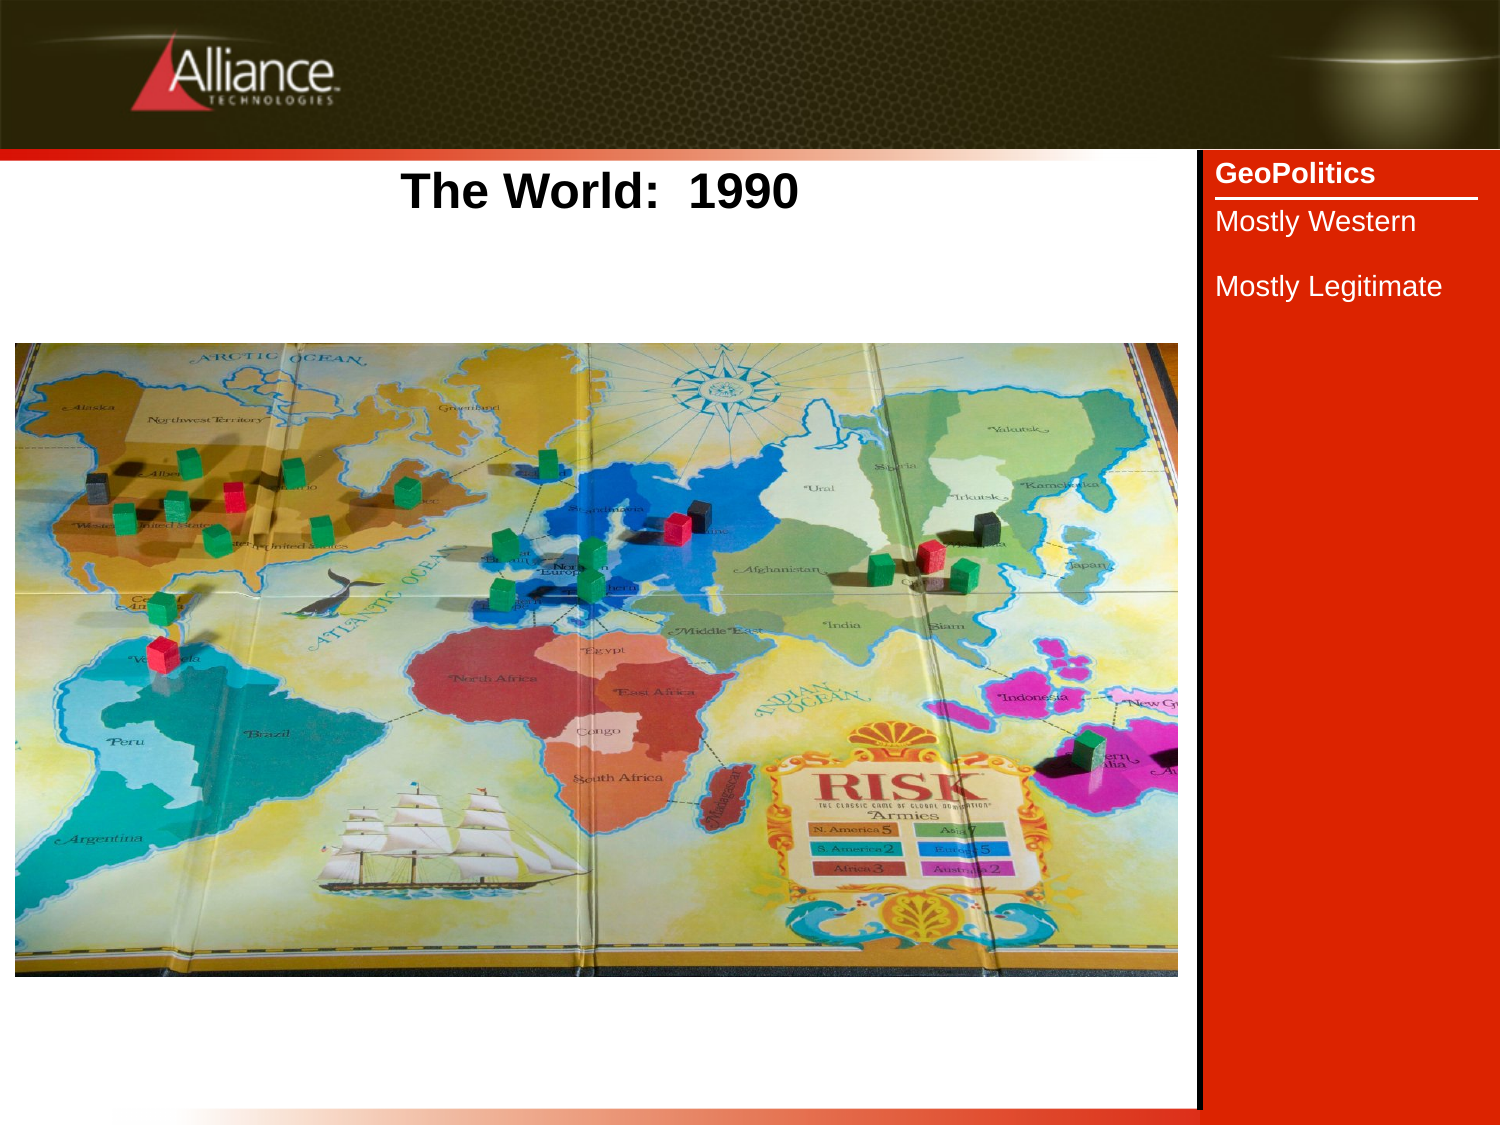

GeoPolitics
The World: 1990
Mostly Western
Mostly Legitimate